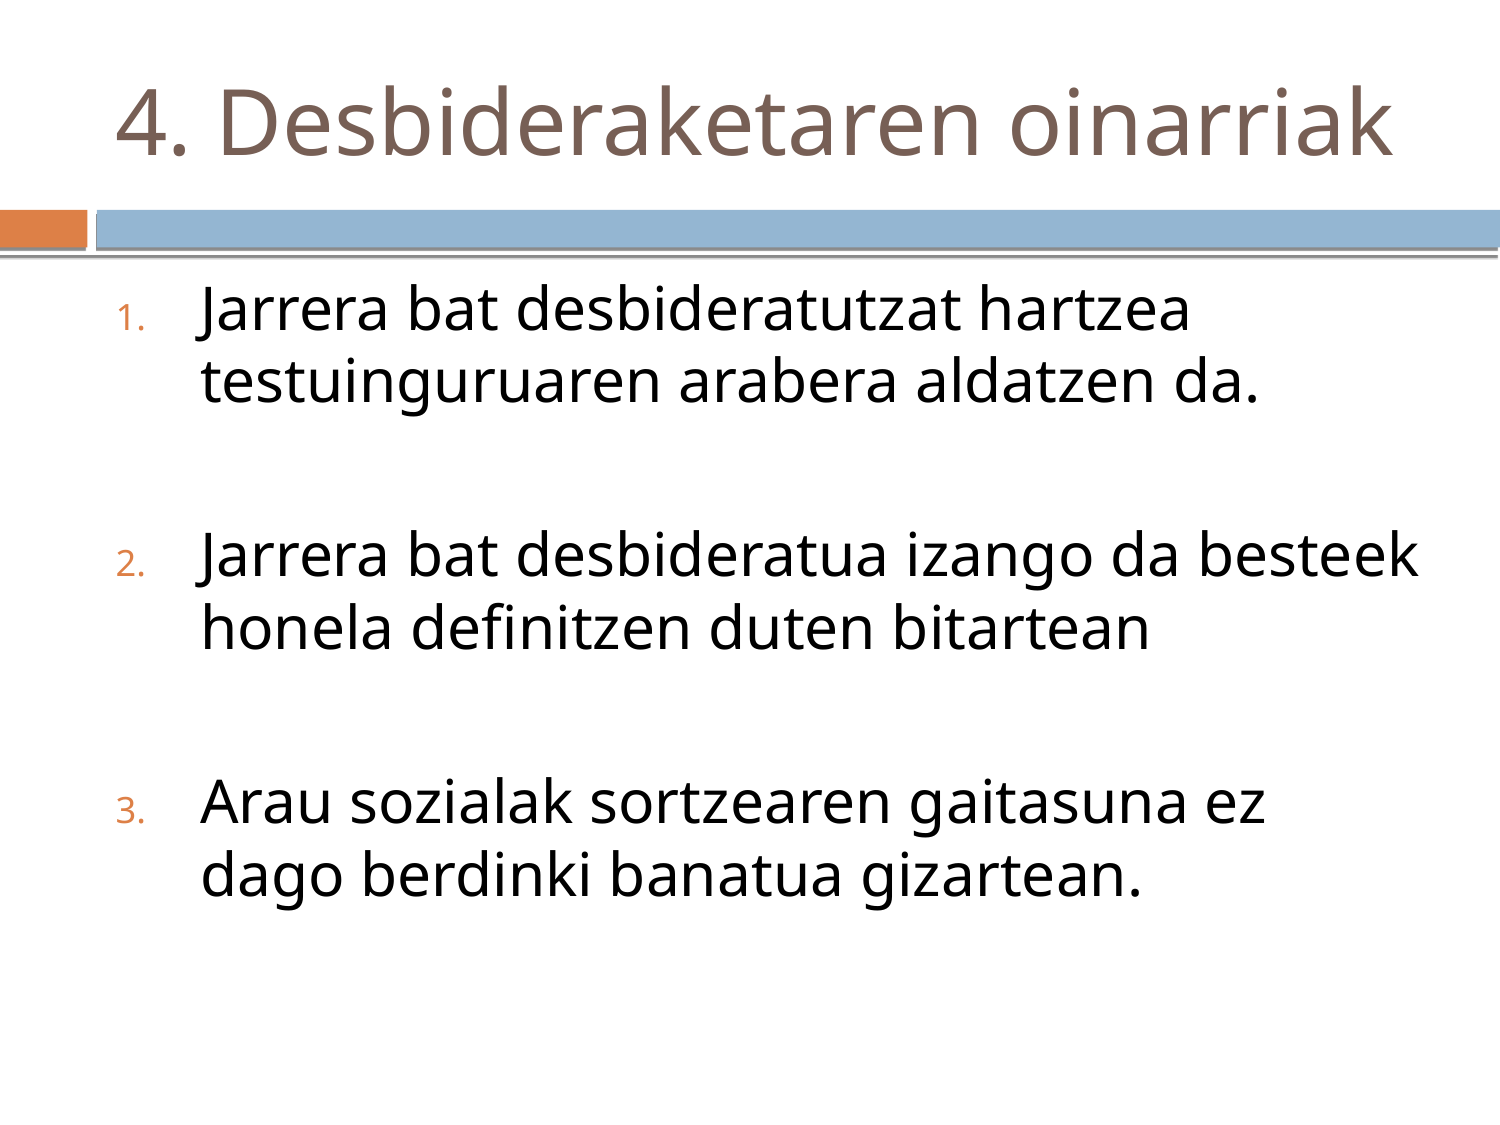

# 4. Desbideraketaren oinarriak
Jarrera bat desbideratutzat hartzea testuinguruaren arabera aldatzen da.
Jarrera bat desbideratua izango da besteek honela definitzen duten bitartean
Arau sozialak sortzearen gaitasuna ez dago berdinki banatua gizartean.